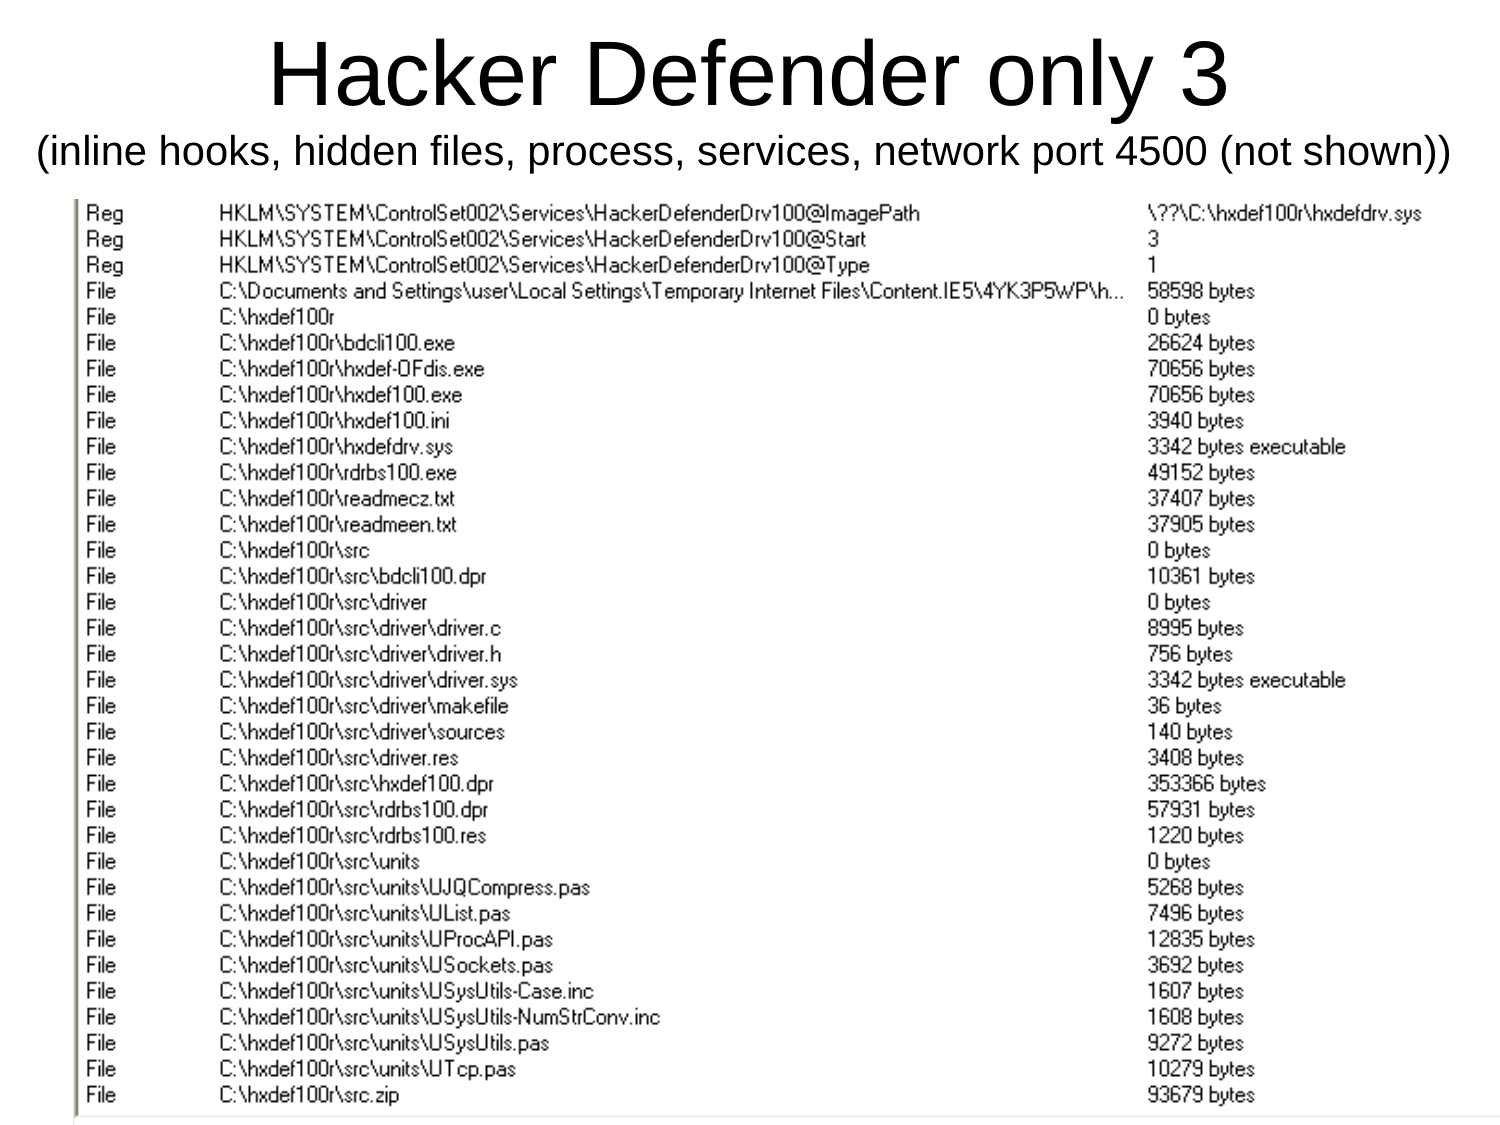

# Hacker Defender only 3 (inline hooks, hidden files, process, services, network port 4500 (not shown))